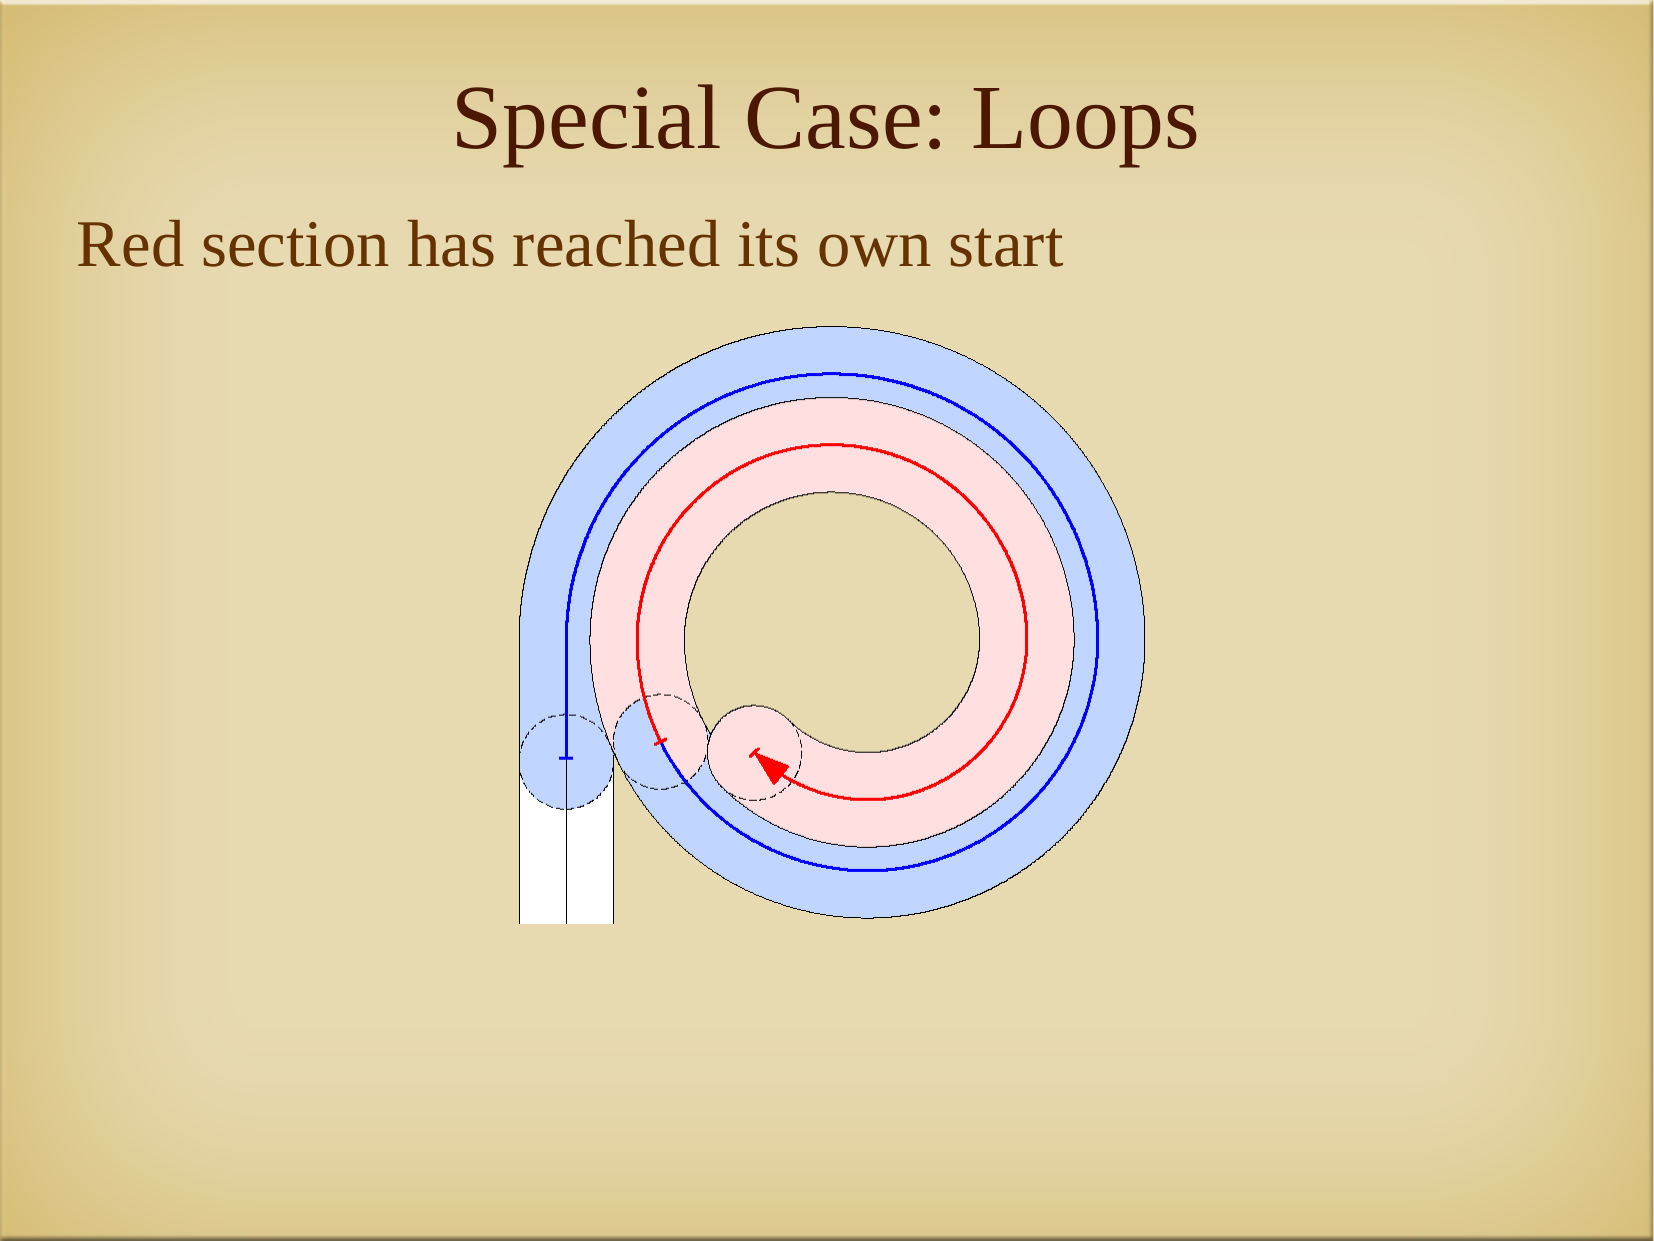

# Special Case: Loops
Red section has reached its own start